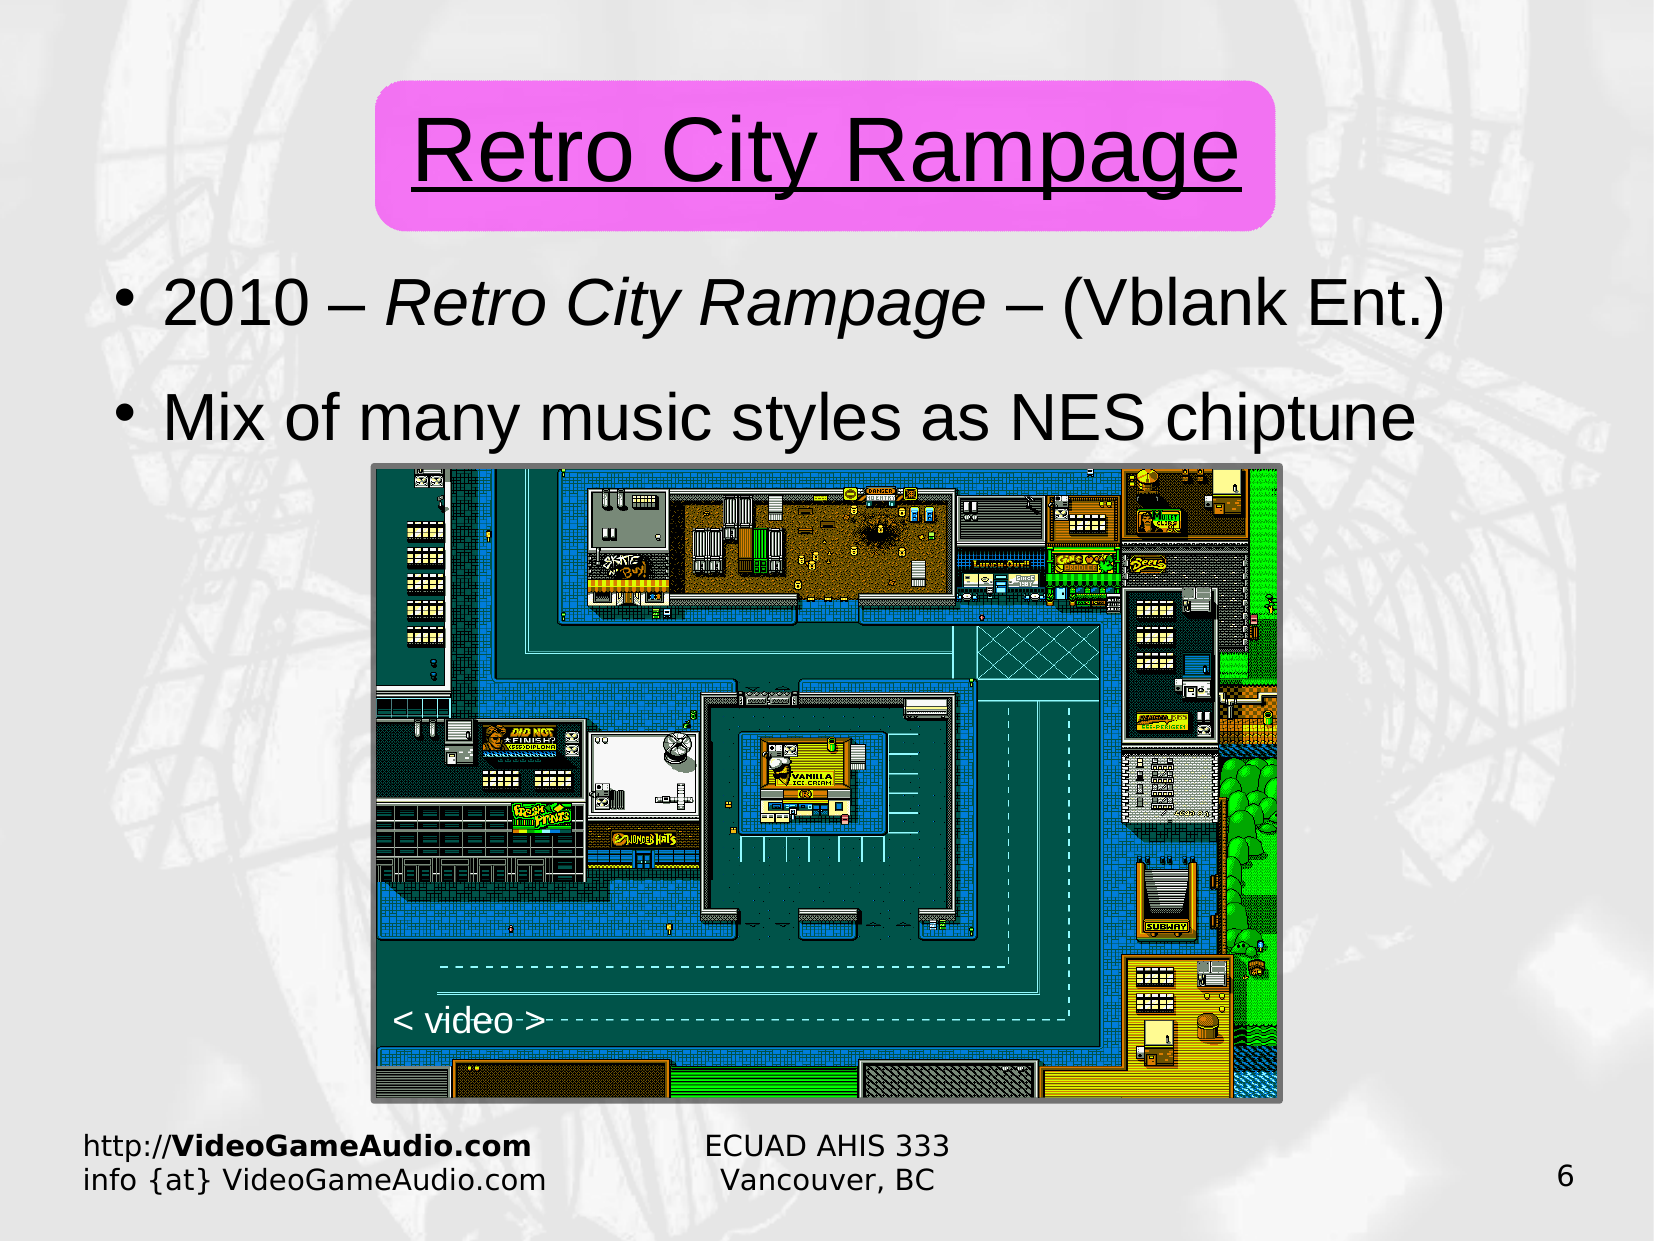

# Retro City Rampage
 2010 – Retro City Rampage – (Vblank Ent.)
 Mix of many music styles as NES chiptune
< video >
>
6